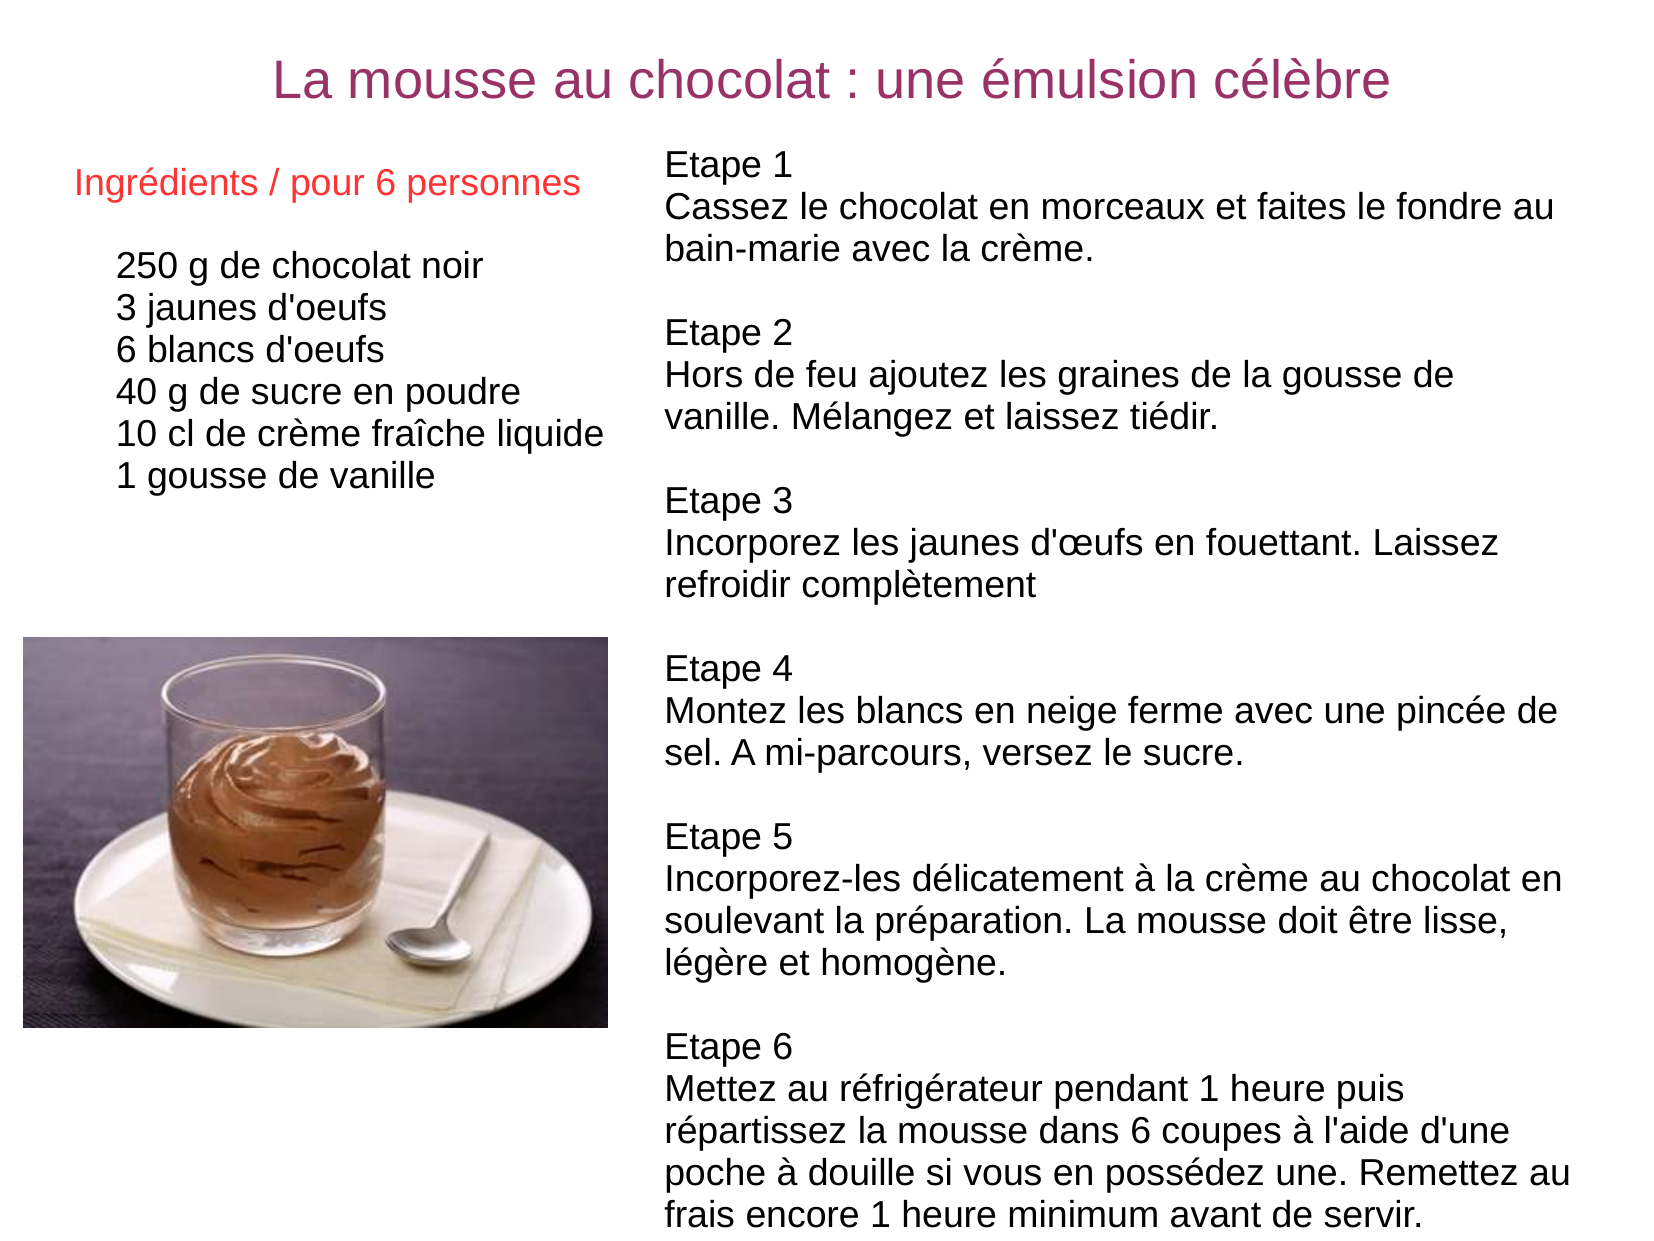

# La mousse au chocolat : une émulsion célèbre
Etape 1
Cassez le chocolat en morceaux et faites le fondre au bain-marie avec la crème.
Etape 2
Hors de feu ajoutez les graines de la gousse de vanille. Mélangez et laissez tiédir.
Etape 3
Incorporez les jaunes d'œufs en fouettant. Laissez refroidir complètement
Etape 4
Montez les blancs en neige ferme avec une pincée de sel. A mi-parcours, versez le sucre.
Etape 5
Incorporez-les délicatement à la crème au chocolat en soulevant la préparation. La mousse doit être lisse, légère et homogène.
Etape 6
Mettez au réfrigérateur pendant 1 heure puis répartissez la mousse dans 6 coupes à l'aide d'une poche à douille si vous en possédez une. Remettez au frais encore 1 heure minimum avant de servir.
Ingrédients / pour 6 personnes
 250 g de chocolat noir
 3 jaunes d'oeufs
 6 blancs d'oeufs
 40 g de sucre en poudre
 10 cl de crème fraîche liquide
 1 gousse de vanille